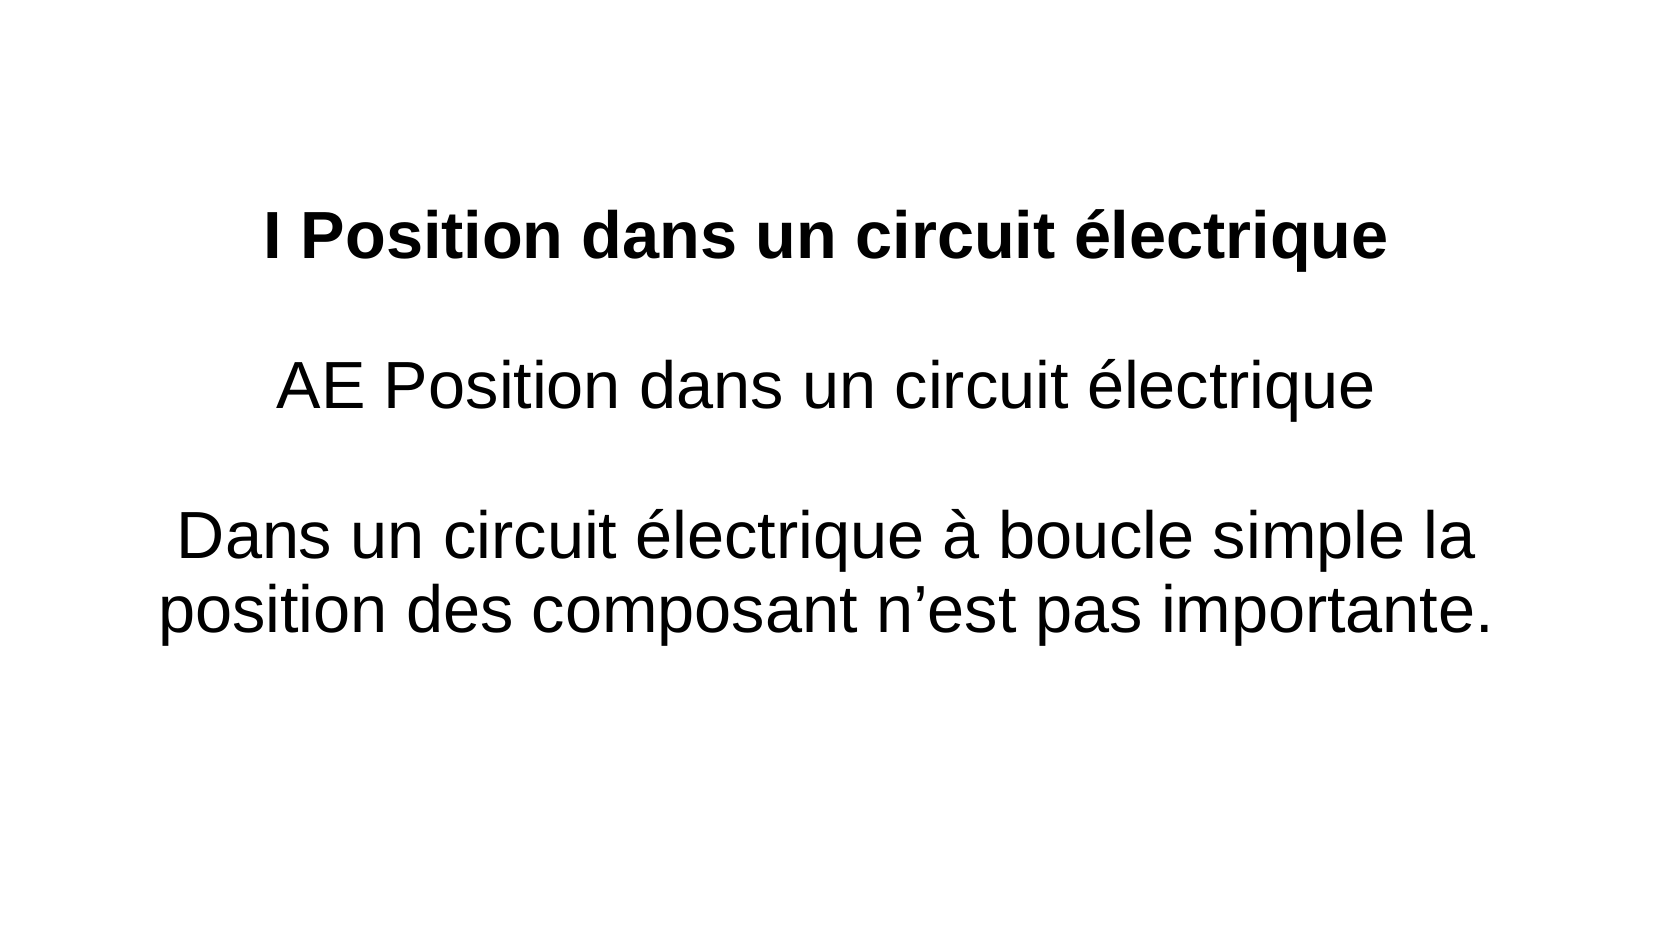

# I Position dans un circuit électrique
AE Position dans un circuit électrique
Dans un circuit électrique à boucle simple la position des composant n’est pas importante.